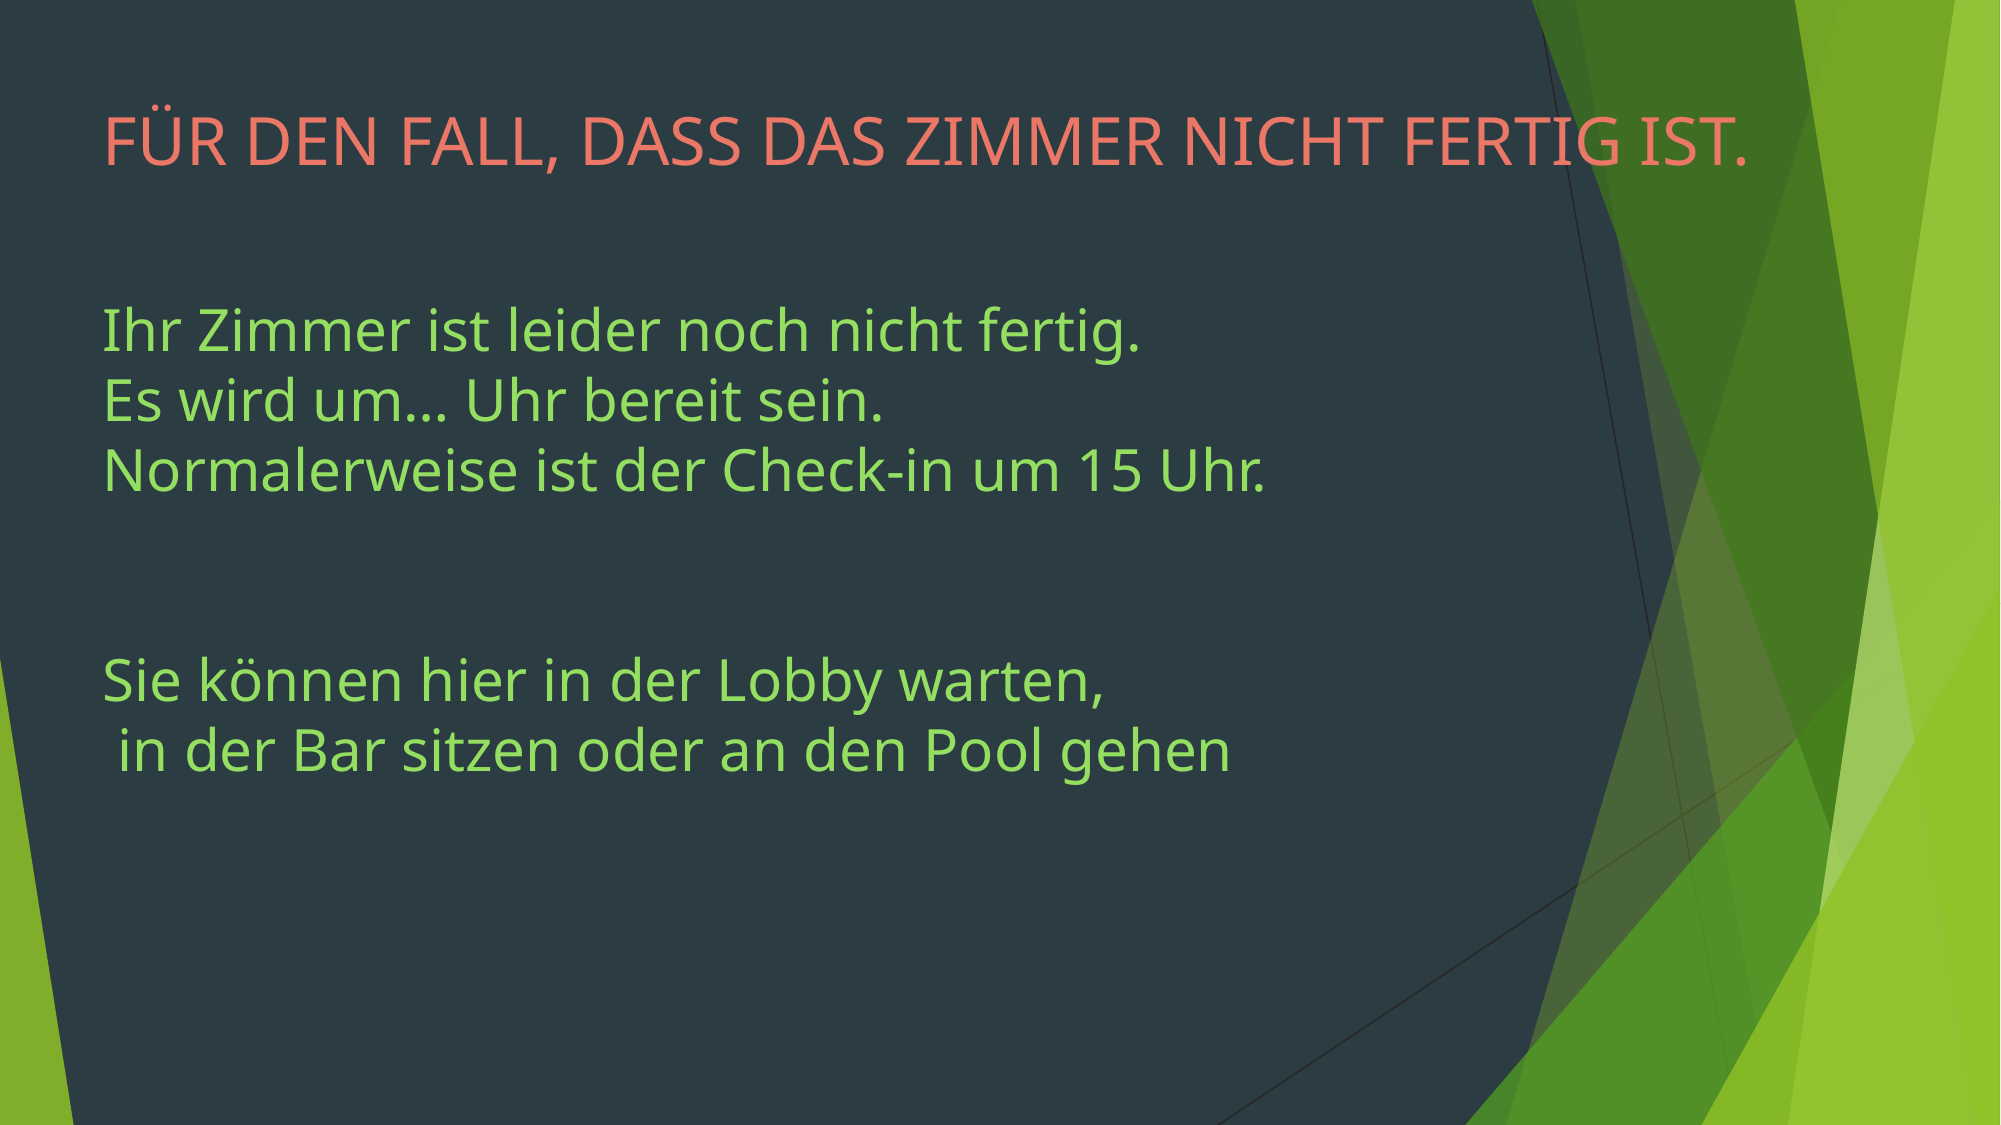

FÜR DEN FALL, DASS DAS ZIMMER NICHT FERTIG IST.
Ihr Zimmer ist leider noch nicht fertig.
Es wird um… Uhr bereit sein.
Normalerweise ist der Check-in um 15 Uhr.
Sie können hier in der Lobby warten,
 in der Bar sitzen oder an den Pool gehen